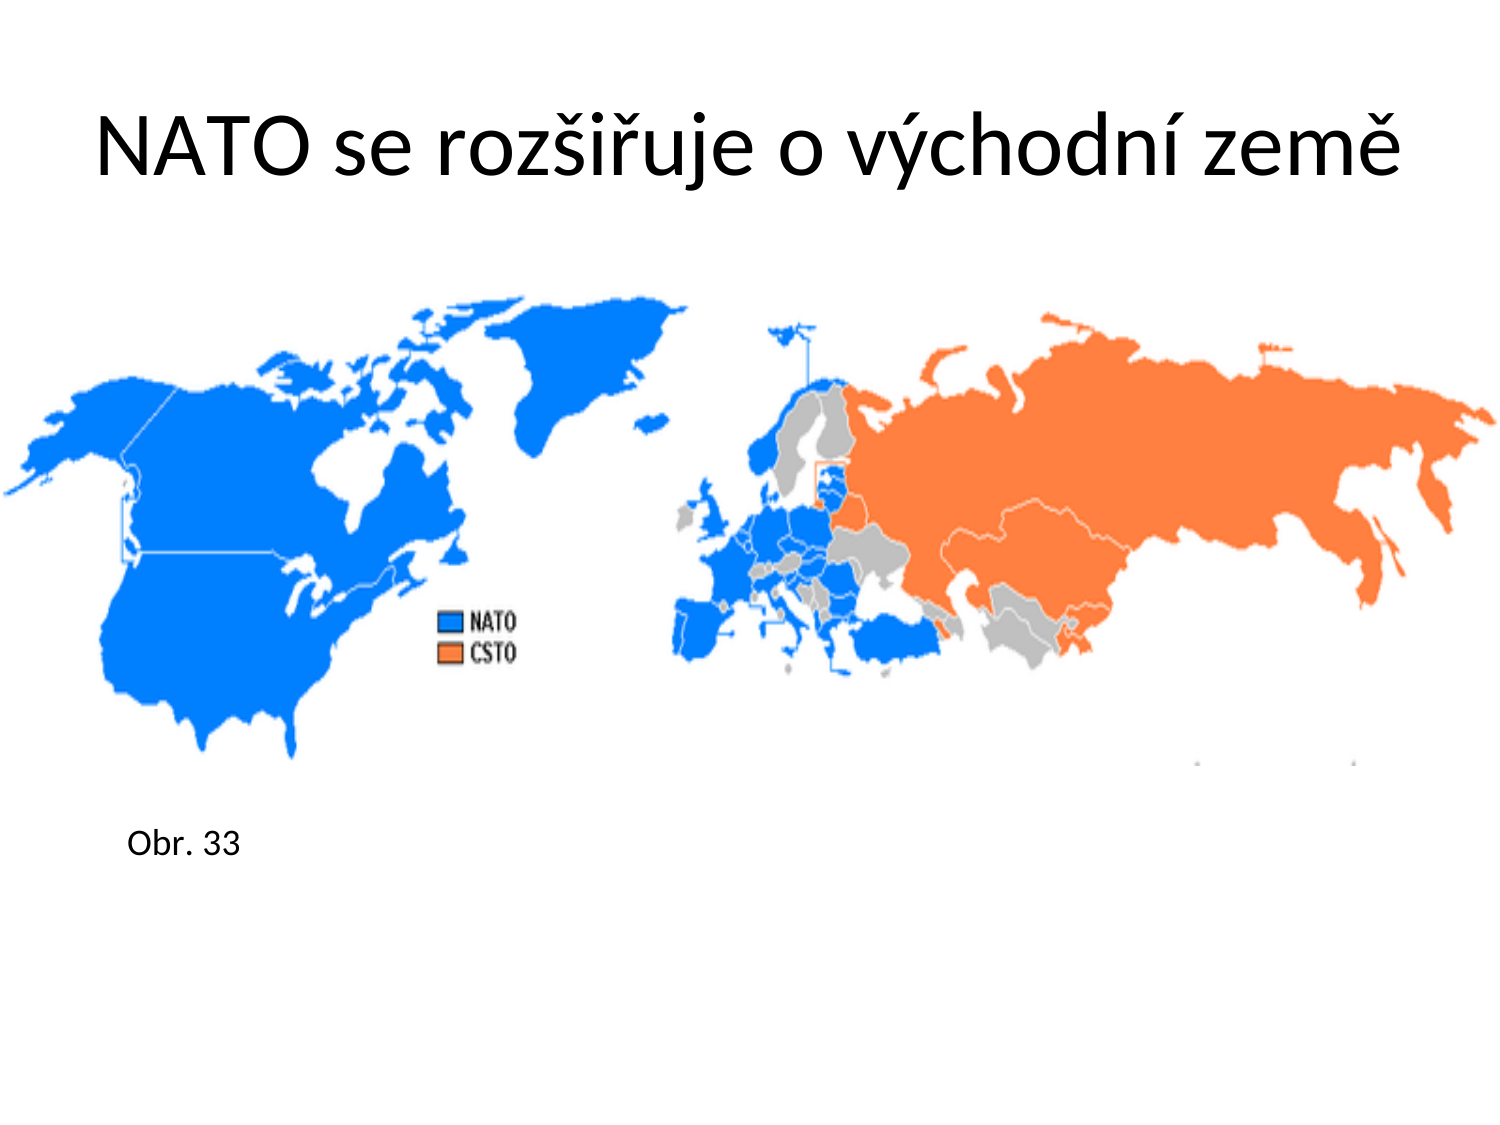

# NATO se rozšiřuje o východní země
Obr. 33